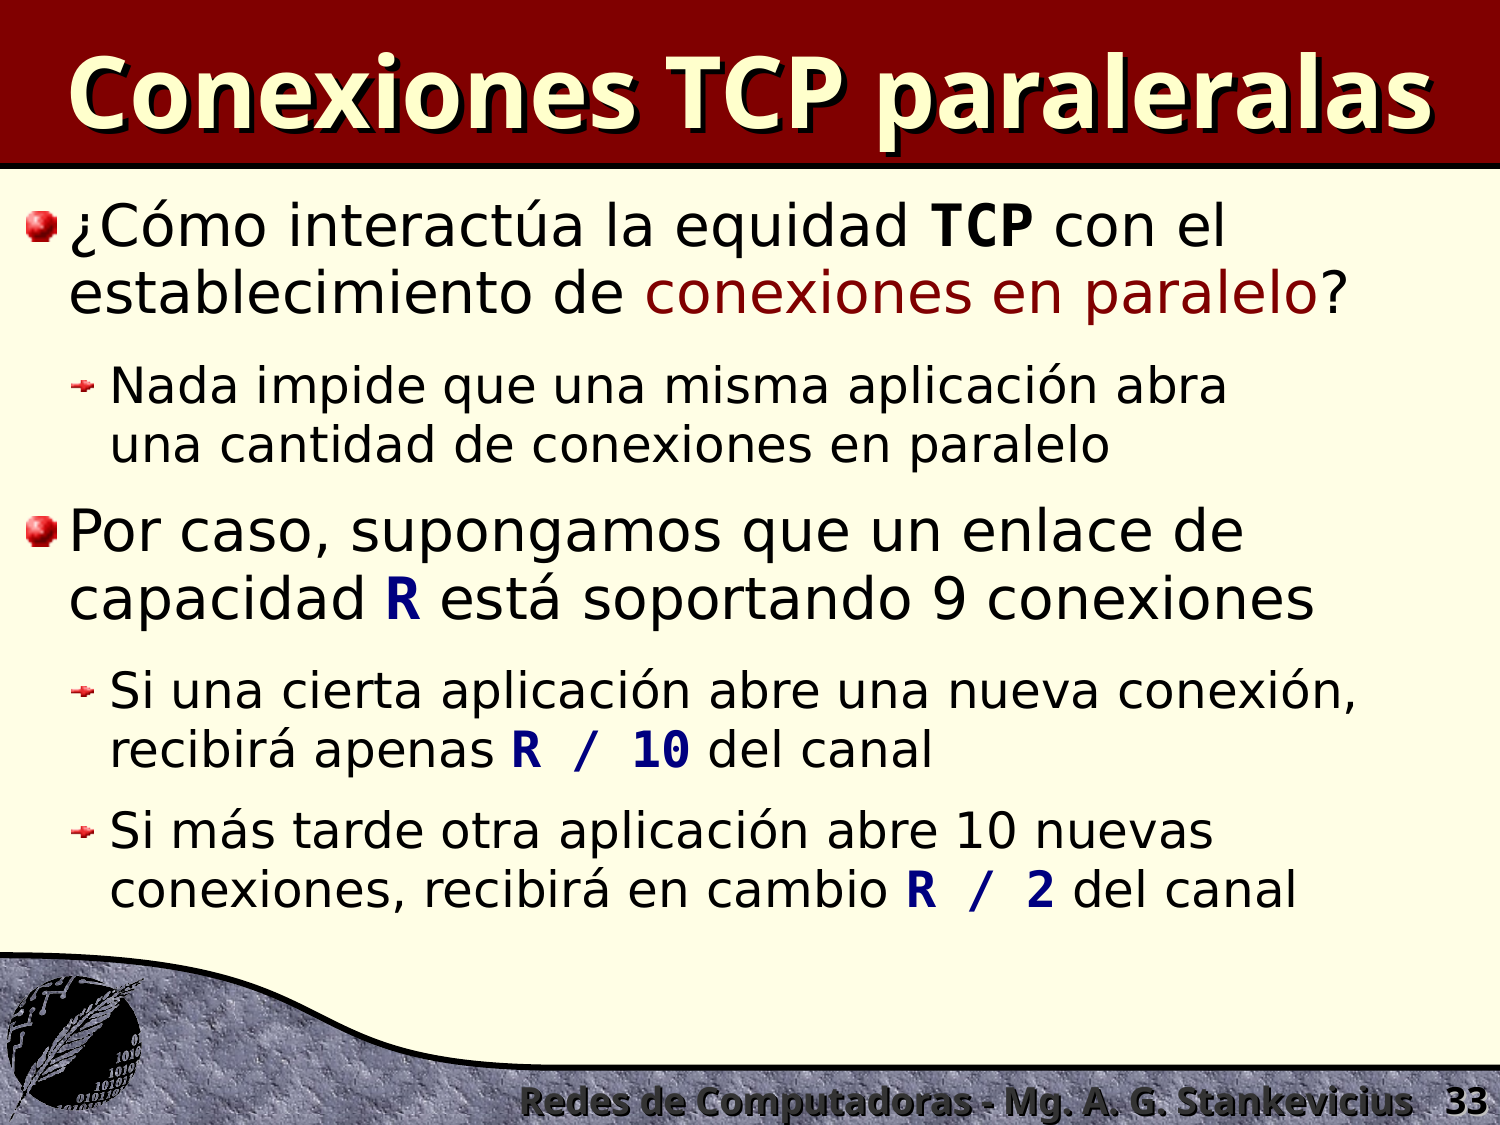

# Conexiones TCP paraleralas
¿Cómo interactúa la equidad TCP con el establecimiento de conexiones en paralelo?
Nada impide que una misma aplicación abra
una cantidad de conexiones en paralelo
Por caso, supongamos que un enlace de capacidad R está soportando 9 conexiones
Si una cierta aplicación abre una nueva conexión, recibirá apenas R / 10 del canal
Si más tarde otra aplicación abre 10 nuevas conexiones, recibirá en cambio R / 2 del canal
33